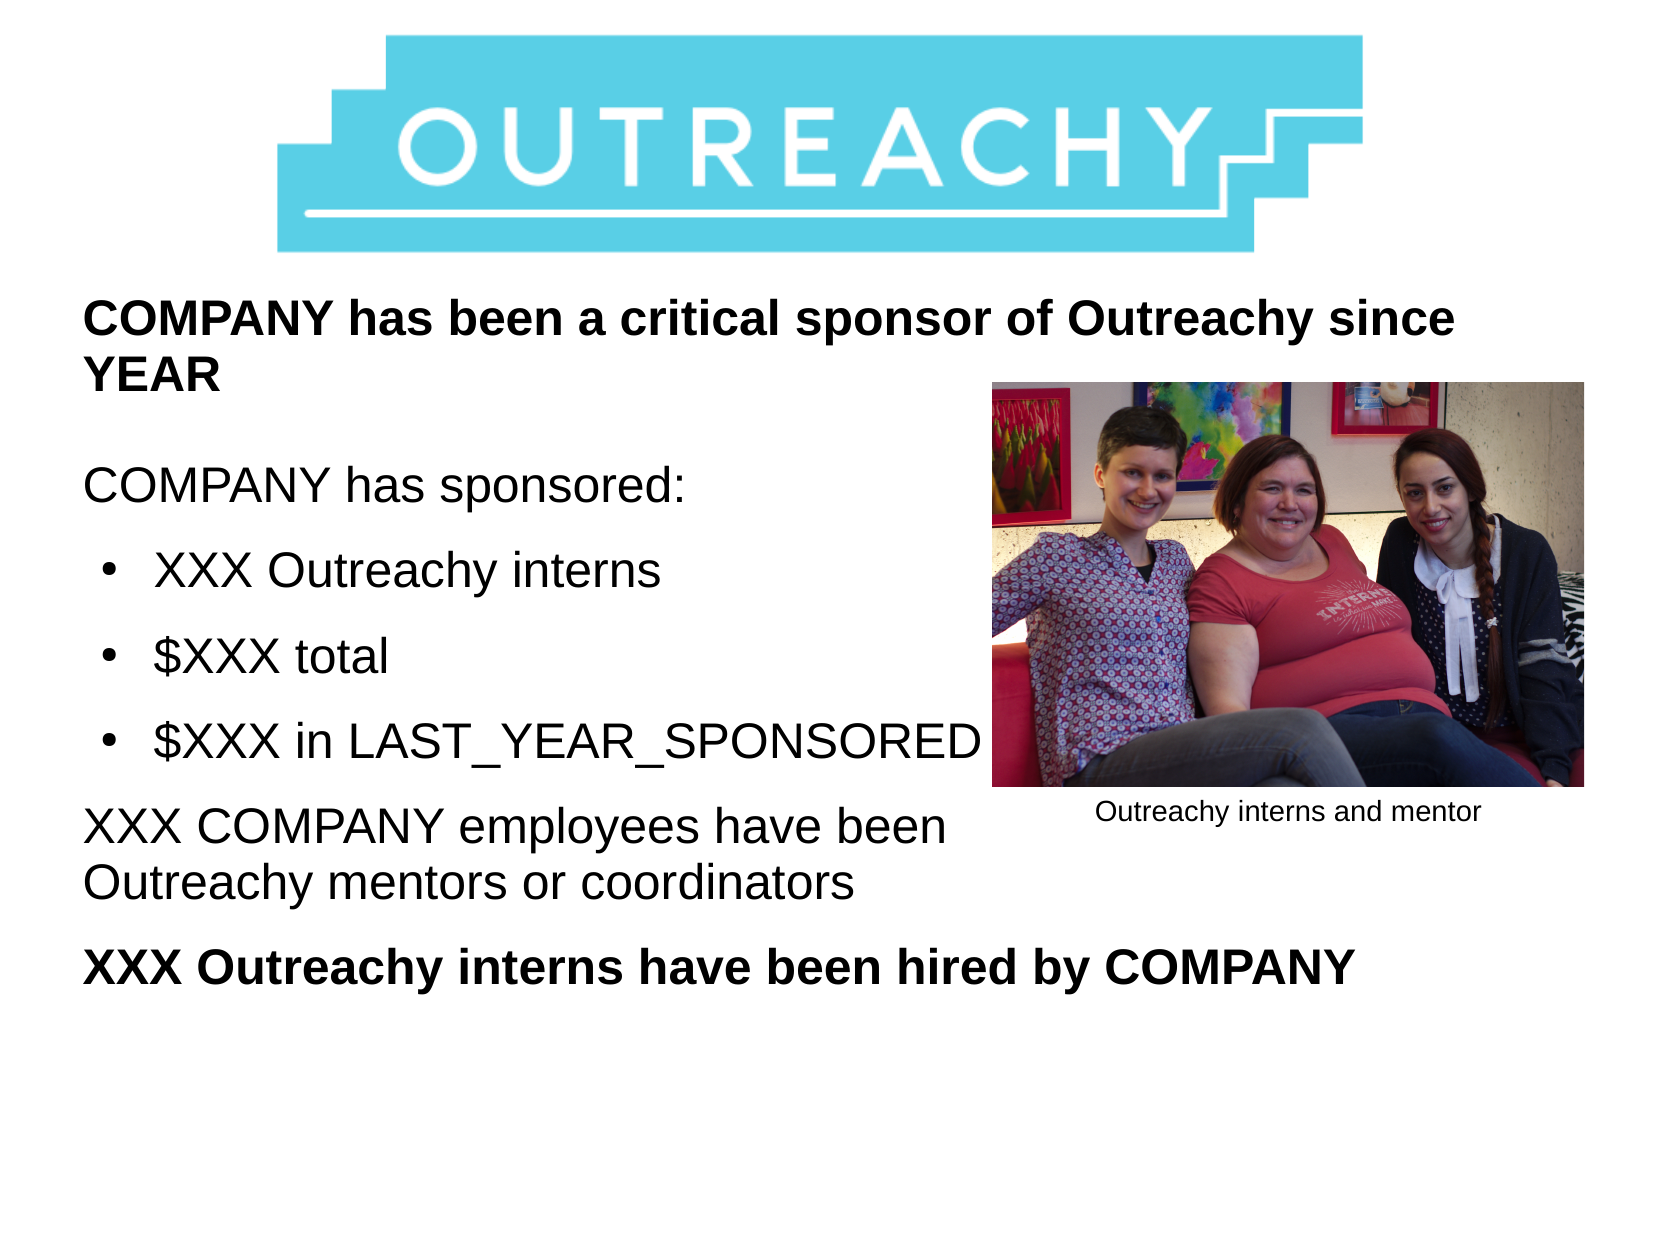

# COMPANY has been a critical sponsor of Outreachy since YEAR
COMPANY has sponsored:
XXX Outreachy interns
$XXX total
$XXX in LAST_YEAR_SPONSORED
XXX COMPANY employees have been
Outreachy mentors or coordinators
XXX Outreachy interns have been hired by COMPANY
Outreachy interns and mentor